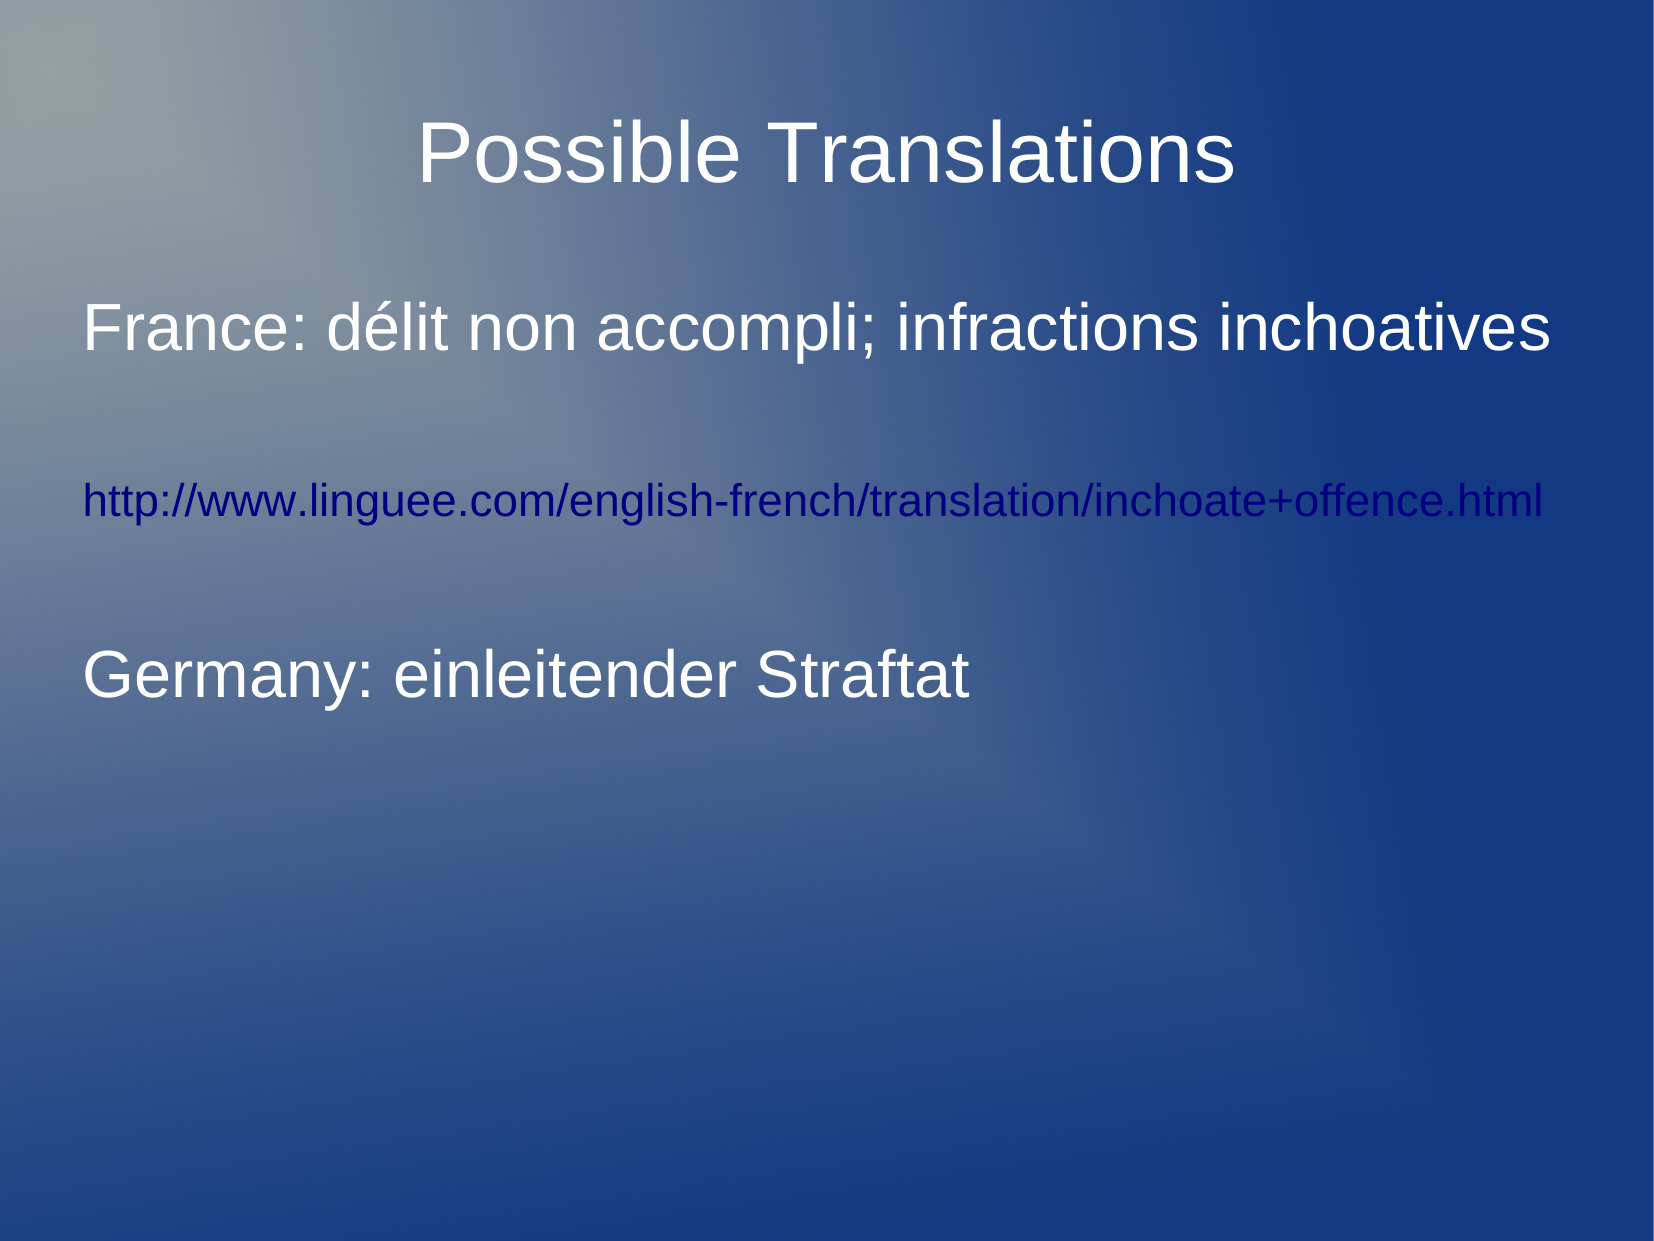

# Possible Translations
France: délit non accompli; infractions inchoatives
http://www.linguee.com/english-french/translation/inchoate+offence.html
Germany: einleitender Straftat